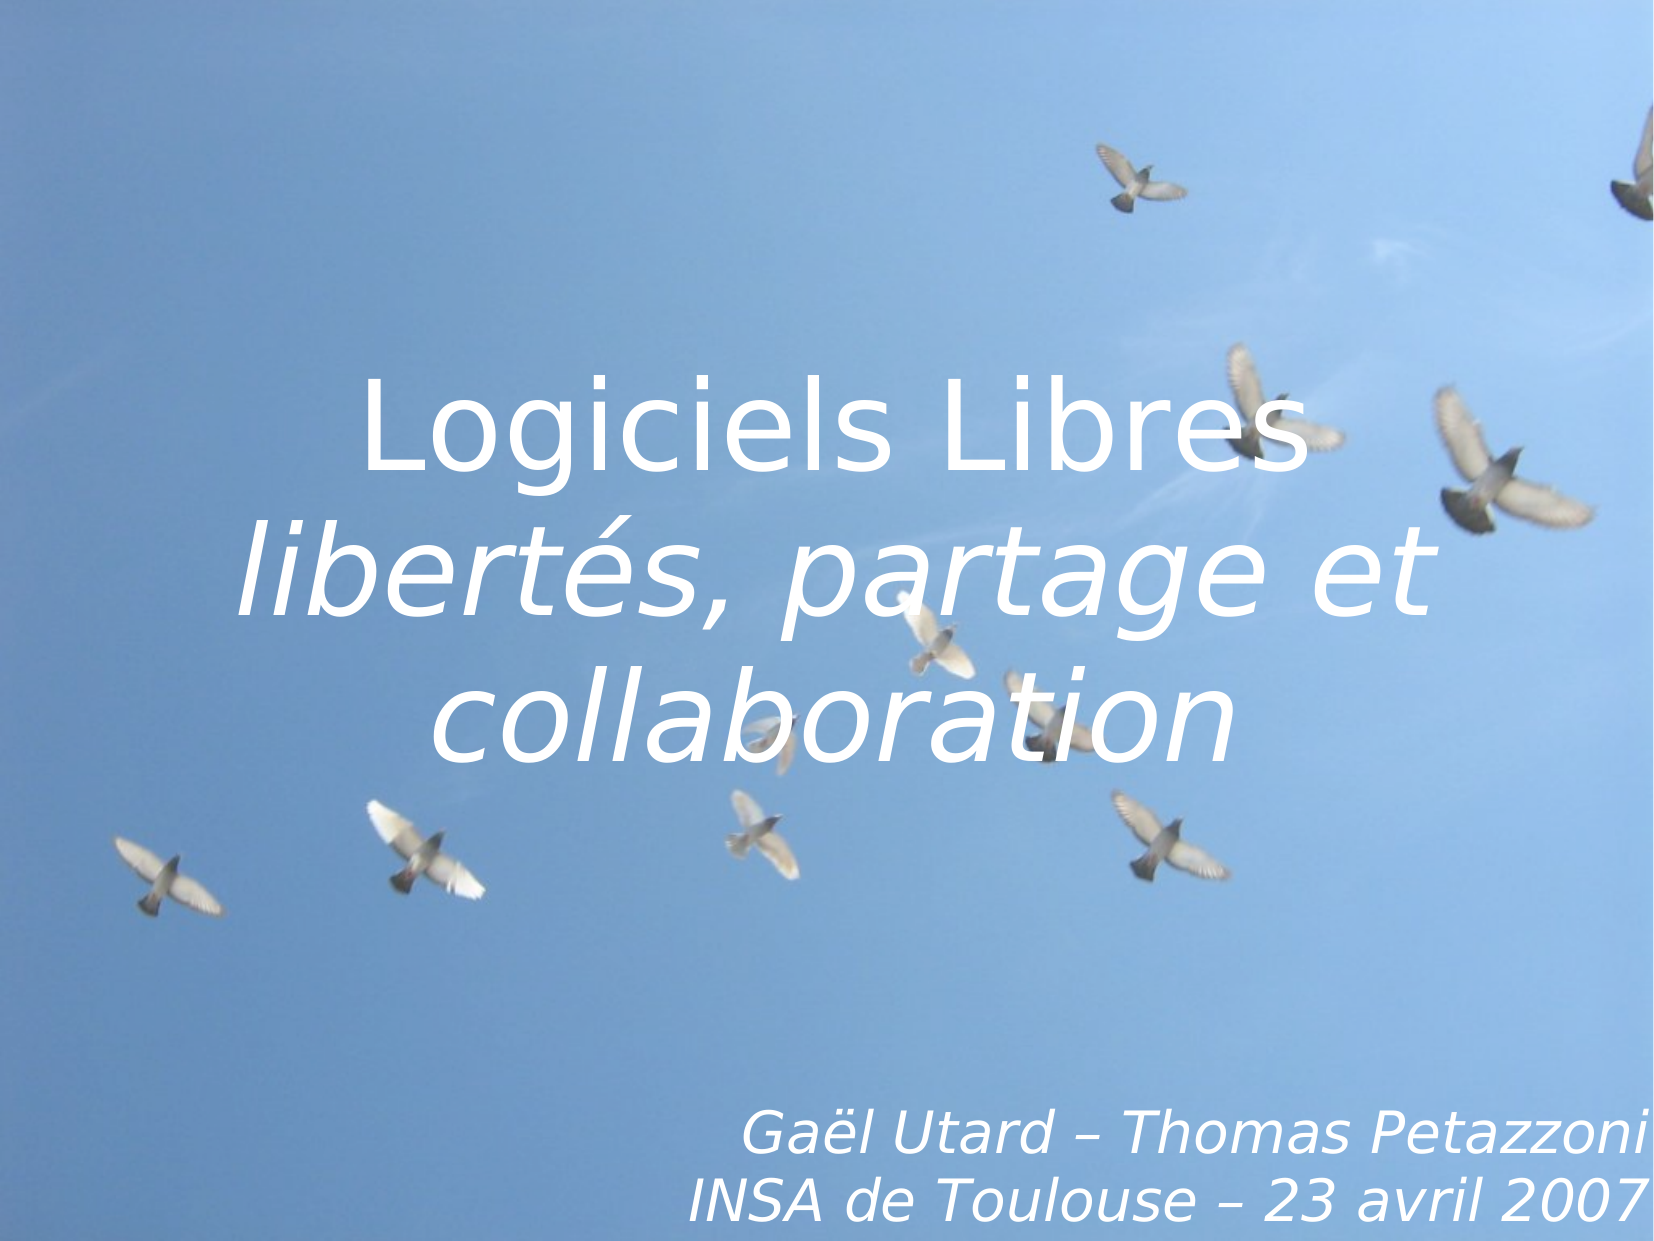

# Logiciels Libres
libertés, partage et collaboration
Gaël Utard – Thomas Petazzoni
INSA de Toulouse – 23 avril 2007